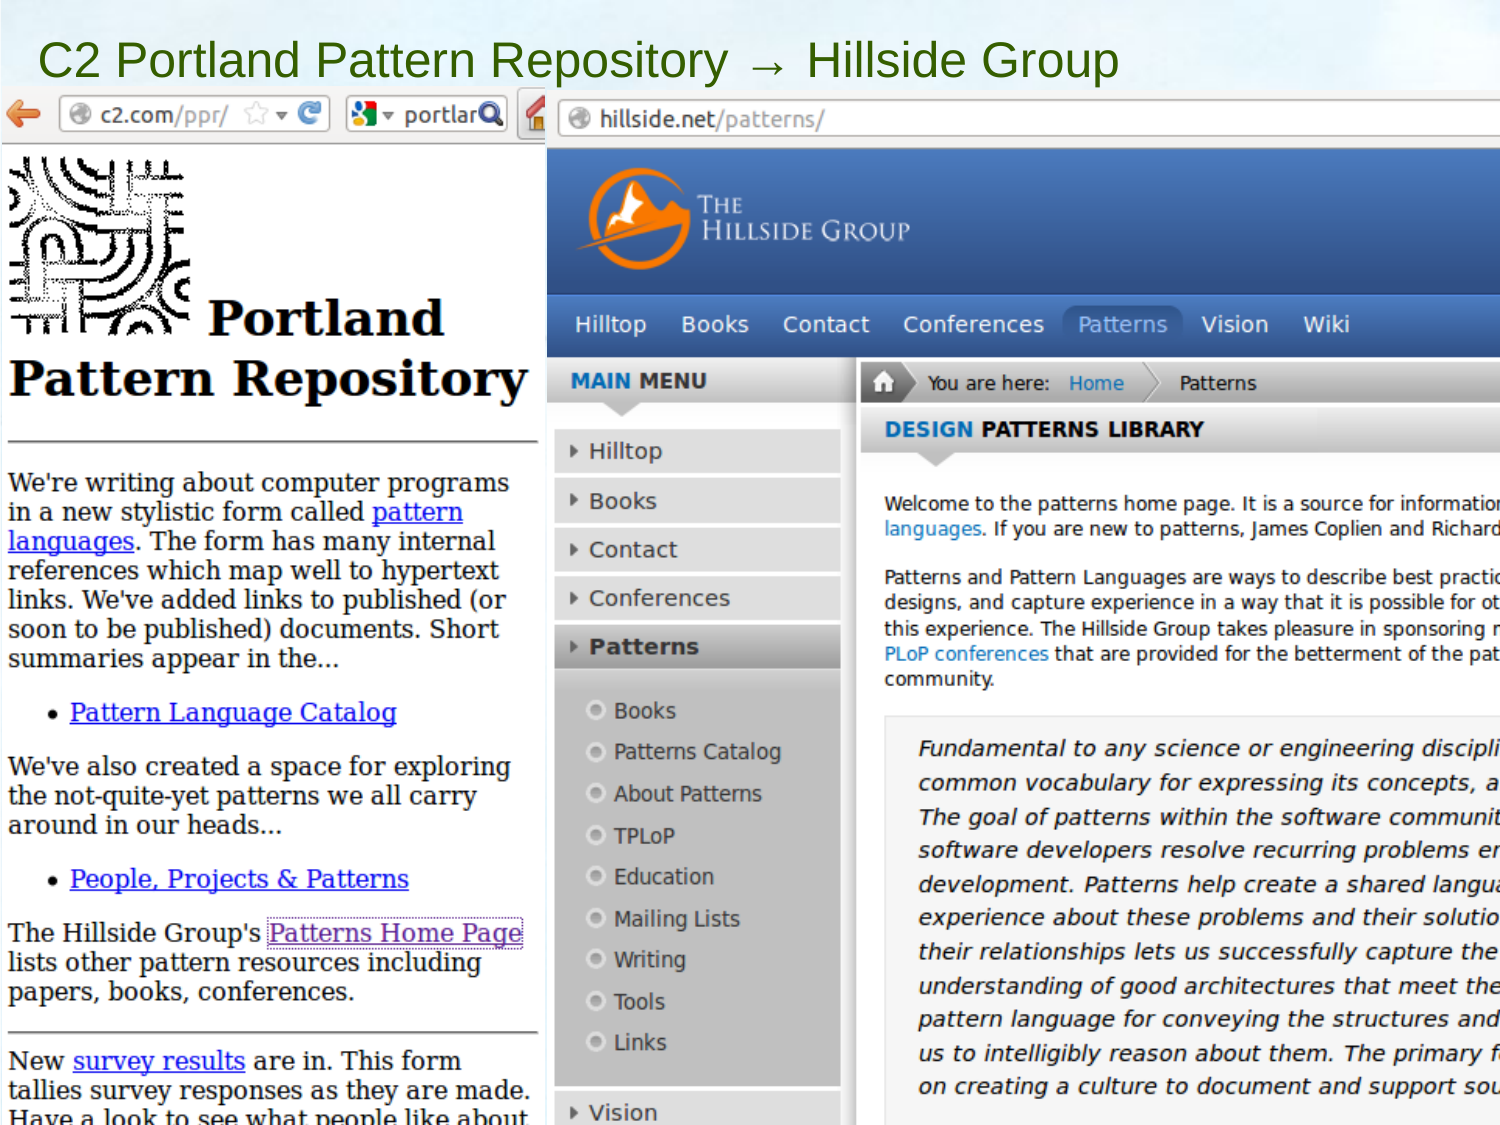

# C2 Portland Pattern Repository → Hillside Group
Incubating Service Systems Thinking
July 2014
48